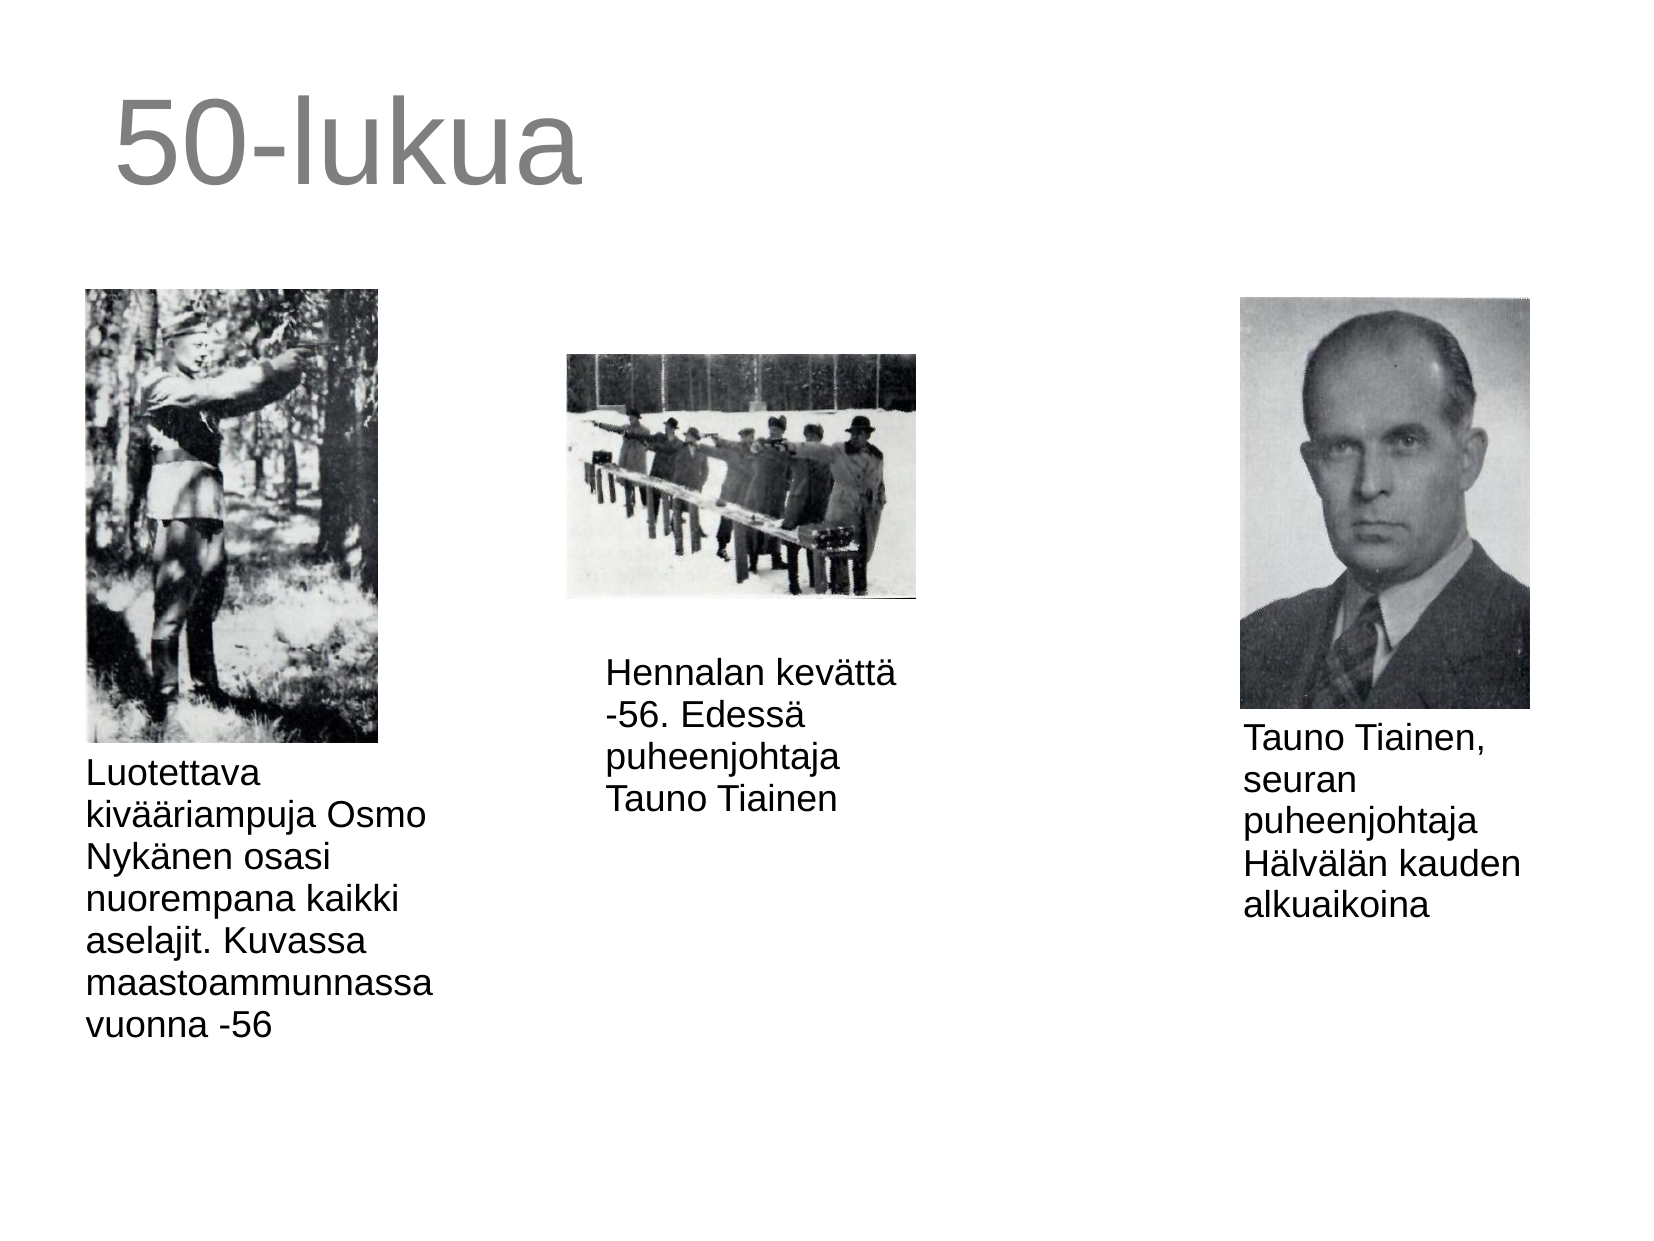

50-lukua
#
Hennalan kevättä -56. Edessä puheenjohtaja Tauno Tiainen
Tauno Tiainen, seuran puheenjohtaja Hälvälän kauden alkuaikoina
Luotettava kivääriampuja Osmo Nykänen osasi nuorempana kaikki aselajit. Kuvassa maastoammunnassa vuonna -56